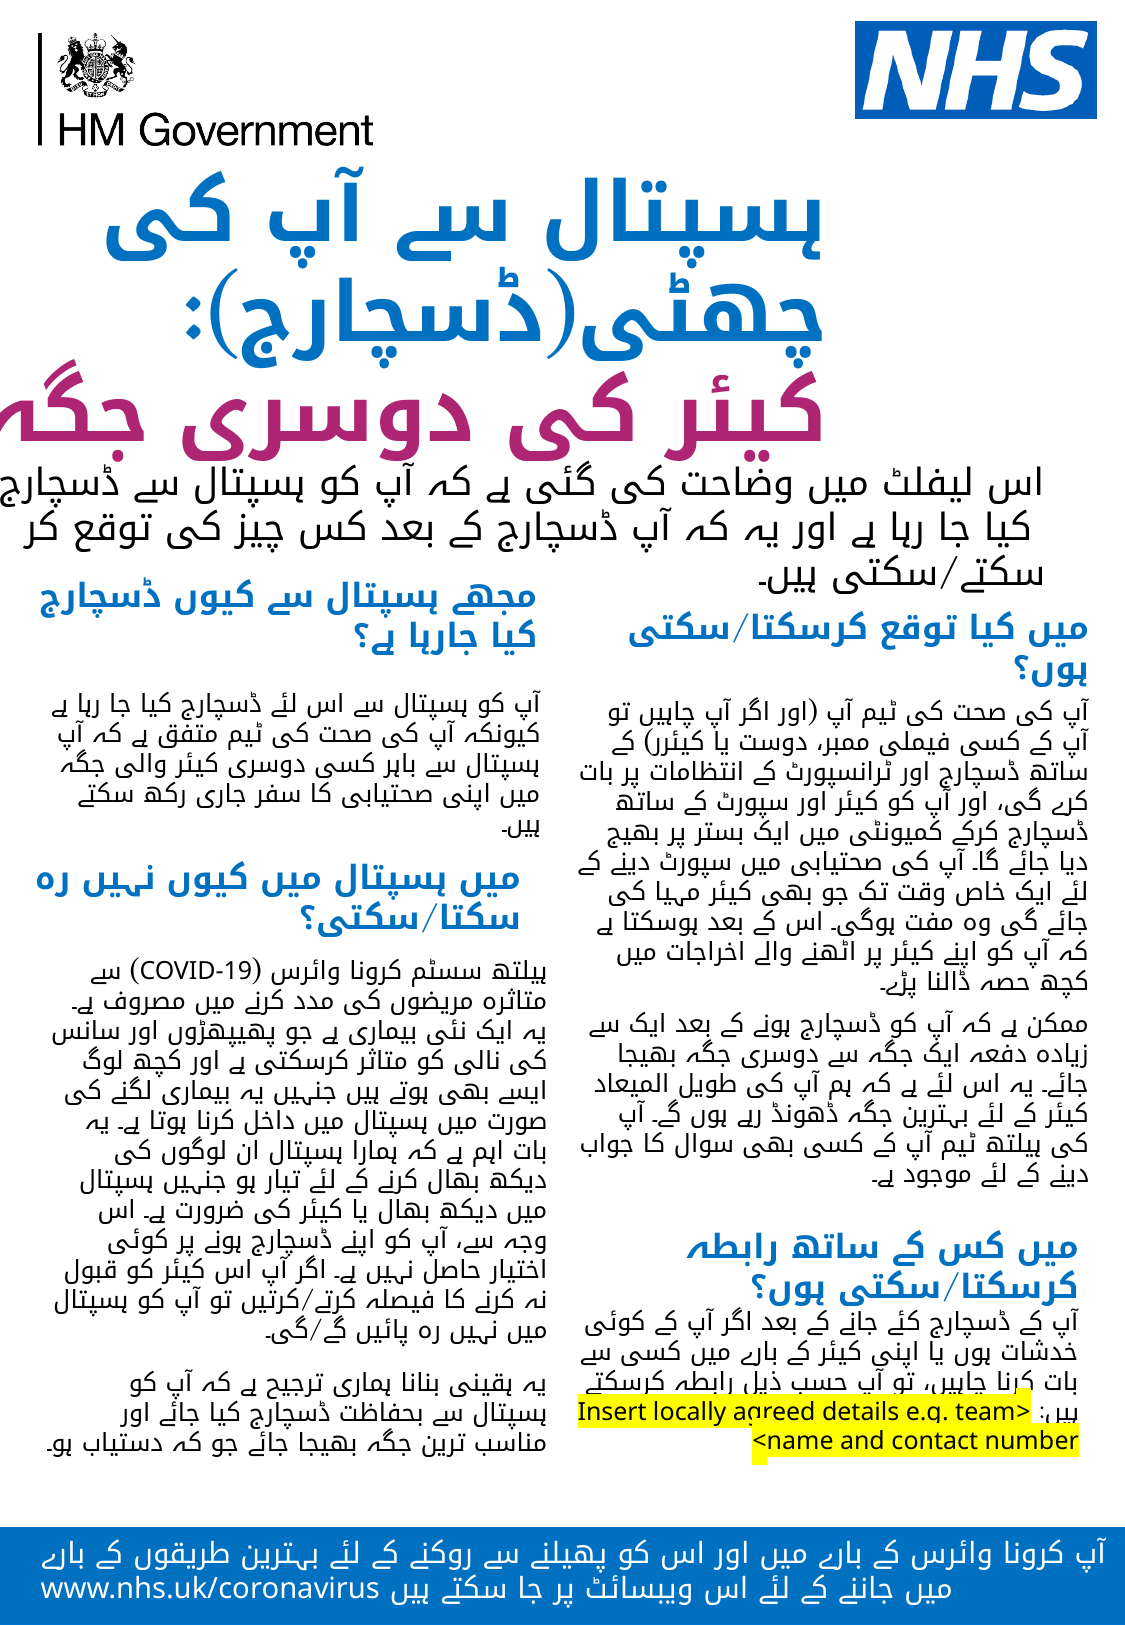

ہسپتال سے آپ کی چھٹی(ڈسچارج):
کیئر کی دوسری جگہ
اس لیفلٹ میں وضاحت کی گئی ہے کہ آپ کو ہسپتال سے ڈسچارج
 کیا جا رہا ہے اور یہ کہ آپ ڈسچارج کے بعد کس چیز کی توقع کر سکتے/سکتی ہیں۔
مجھے ہسپتال سے کیوں ڈسچارج کیا جارہا ہے؟
میں کیا توقع کرسکتا/سکتی ہوں؟
آپ کی صحت کی ٹیم آپ (اور اگر آپ چاہیں تو آپ کے کسی فیملی ممبر، دوست یا کیئرر) کے ساتھ ڈسچارج اور ٹرانسپورٹ کے انتظامات پر بات کرے گی، اور آپ کو کیئر اور سپورٹ کے ساتھ ڈسچارج کرکے کمیونٹی میں ایک بستر پر بھیج دیا جائے گا۔ آپ کی صحتیابی میں سپورٹ دینے کے لئے ایک خاص وقت تک جو بھی کیئر مہیا کی جائے گی وہ مفت ہوگی۔ اس کے بعد ہوسکتا ہے کہ آپ کو اپنے کیئر پر اٹھنے والے اخراجات میں کچھ حصہ ڈالنا پڑے۔
ممکن ہے کہ آپ کو ڈسچارج ہونے کے بعد ایک سے زیادہ دفعہ ایک جگہ سے دوسری جگہ بھیجا جائے۔ یہ اس لئے ہے کہ ہم آپ کی طویل المیعاد کیئر کے لئے بہترین جگہ ڈھونڈ رہے ہوں گے۔ آپ کی ہیلتھ ٹیم آپ کے کسی بھی سوال کا جواب دینے کے لئے موجود ہے۔
آپ کو ہسپتال سے اس لئے ڈسچارج کیا جا رہا ہے کیونکہ آپ کی صحت کی ٹیم متفق ہے کہ آپ ہسپتال سے باہر کسی دوسری کیئر والی جگہ میں اپنی صحتیابی کا سفر جاری رکھ سکتے ہیں۔
میں ہسپتال میں کیوں نہیں رہ سکتا/سکتی؟
ہیلتھ سسٹم کرونا وائرس (COVID-19) سے متاثرہ مریضوں کی مدد کرنے میں مصروف ہے۔ یہ ایک نئی بیماری ہے جو پھیپھڑوں اور سانس کی نالی کو متاثر کرسکتی ہے اور کچھ لوگ ایسے بھی ہوتے ہیں جنہیں یہ بیماری لگنے کی صورت میں ہسپتال میں داخل کرنا ہوتا ہے۔ یہ بات اہم ہے کہ ہمارا ہسپتال ان لوگوں کی دیکھ بھال کرنے کے لئے تیار ہو جنہیں ہسپتال میں دیکھ بھال یا کیئر کی ضرورت ہے۔ اس وجہ سے، آپ کو اپنے ڈسچارج ہونے پر کوئی اختیار حاصل نہیں ہے۔ اگر آپ اس کیئر کو قبول نہ کرنے کا فیصلہ کرتے/کرتیں تو آپ کو ہسپتال میں نہیں رہ پائیں گے/گی۔
یہ ہقینی بنانا ہماری ترجیح ہے کہ آپ کو ہسپتال سے بحفاظت ڈسچارج کیا جائے اور مناسب ترین جگہ بھیجا جائے جو کہ دستیاب ہو۔
میں کس کے ساتھ رابطہ کرسکتا/سکتی ہوں؟
آپ کے ڈسچارج کئے جانے کے بعد اگر آپ کے کوئی خدشات ہوں یا اپنی کیئر کے بارے میں کسی سے بات کرنا چاہیں، تو آپ حسب ذیل رابطہ کرسکتے ہیں: <Insert locally agreed details e.g. team name and contact number>